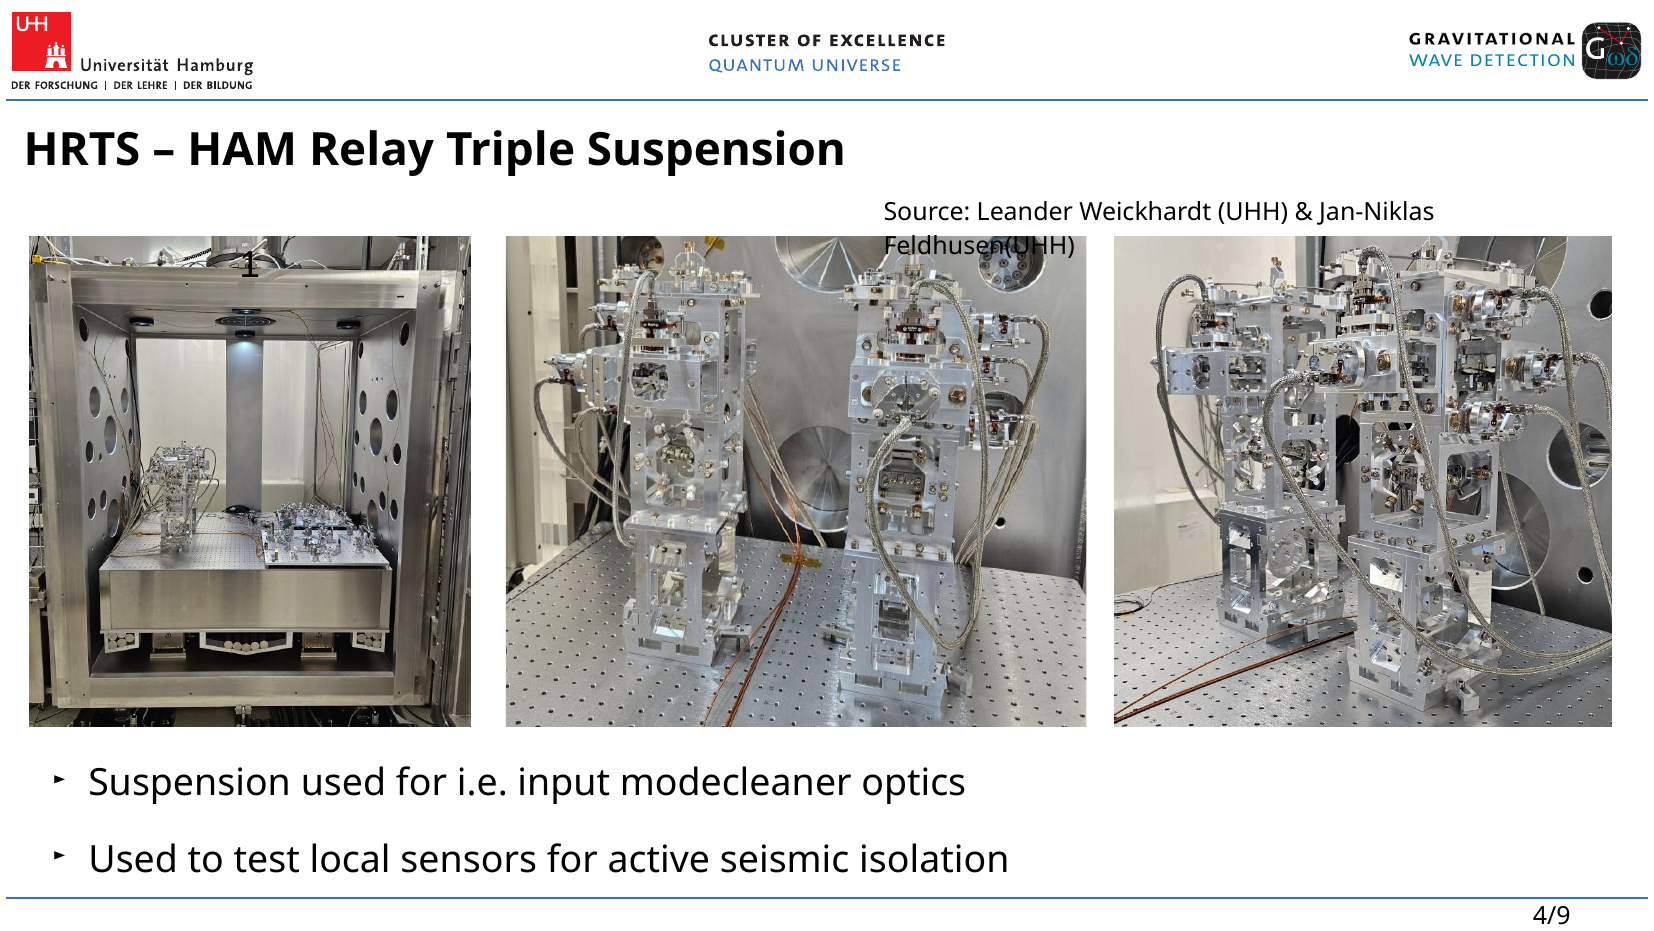

# HRTS – HAM Relay Triple Suspension
Source: Leander Weickhardt (UHH) & Jan-Niklas Feldhusen(UHH)
1
Suspension used for i.e. input modecleaner optics
Used to test local sensors for active seismic isolation
4